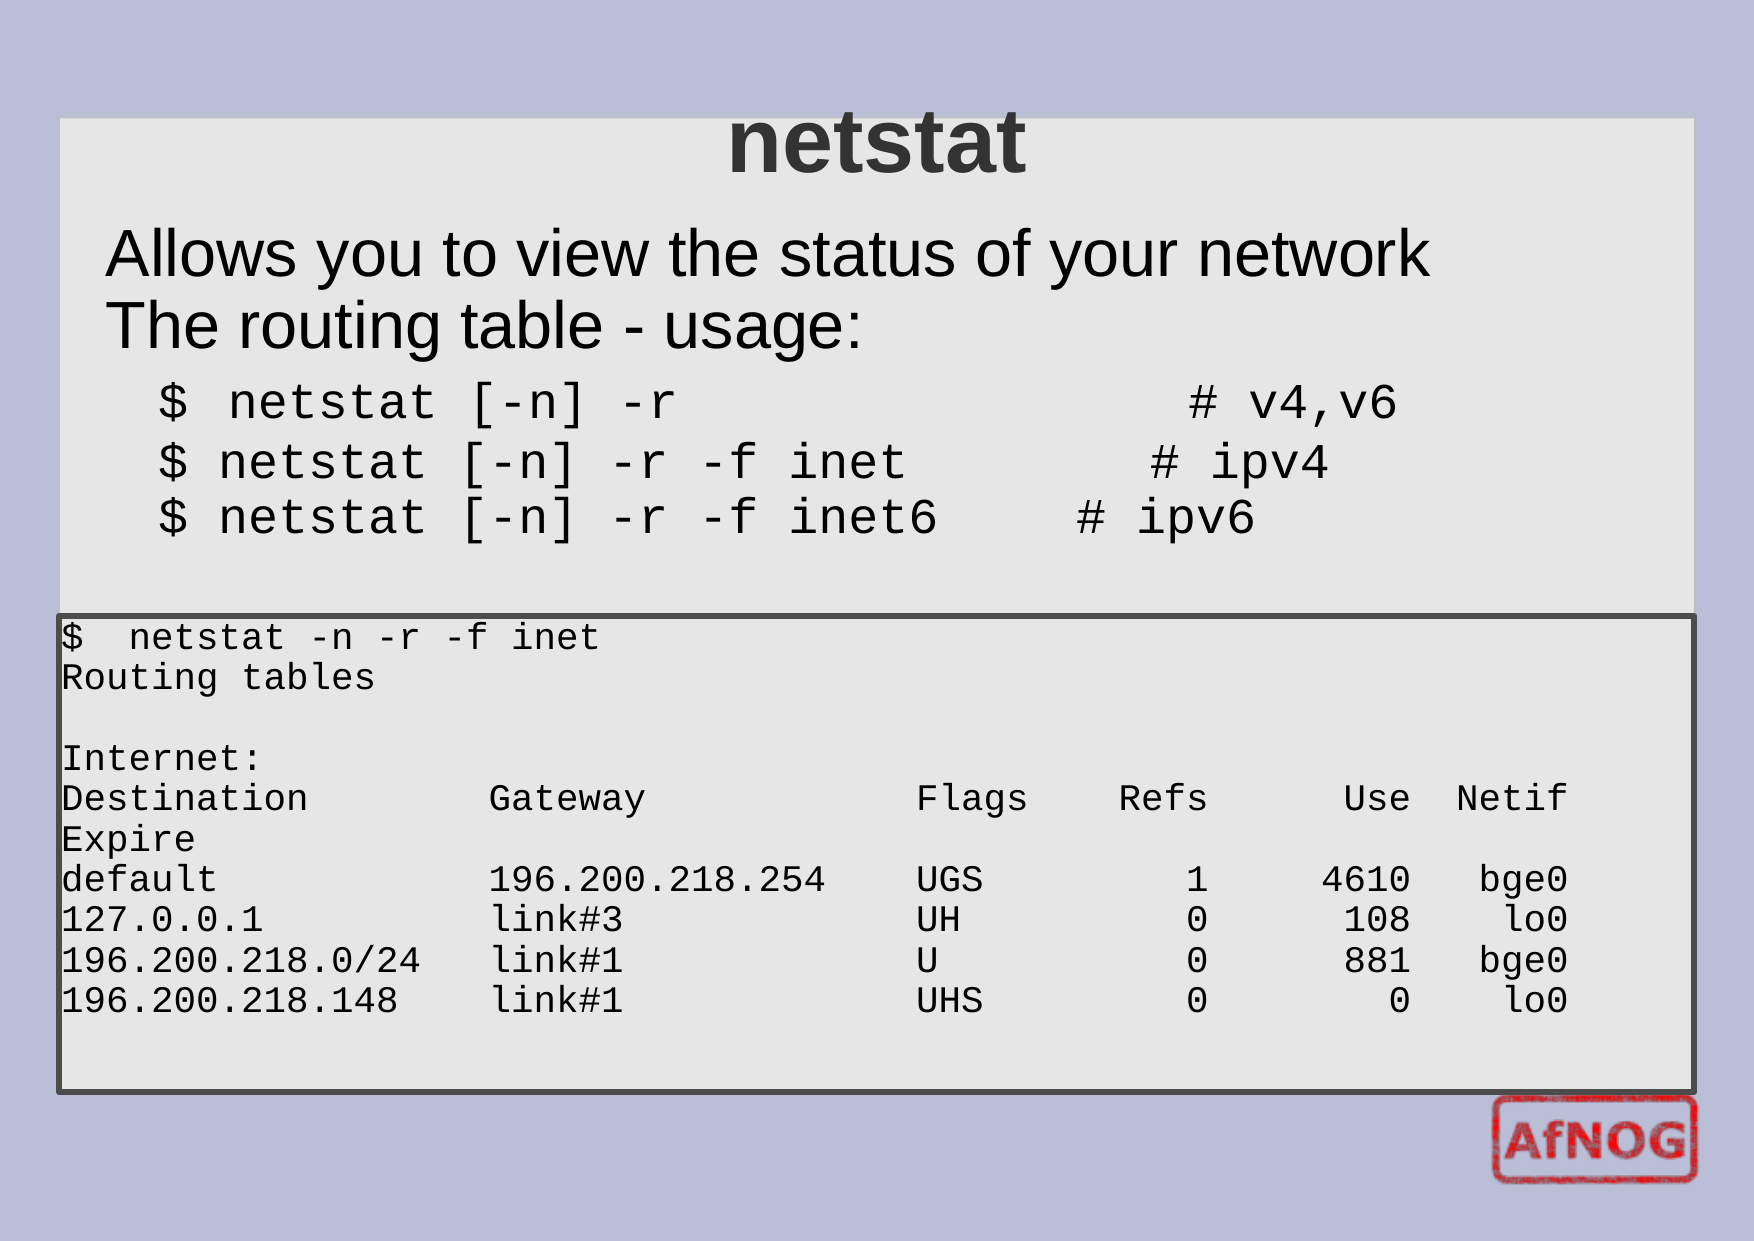

# netstat
Allows you to view the status of your network
The routing table - usage:
$ netstat [-n] -r # v4,v6
$ netstat [-n] -r -f inet			 # ipv4
$ netstat [-n] -r -f inet6		 # ipv6
$ netstat -n -r -f inet
Routing tables
Internet:
Destination Gateway Flags Refs Use Netif Expire
default 196.200.218.254 UGS 1 4610 bge0
127.0.0.1 link#3 UH 0 108 lo0
196.200.218.0/24 link#1 U 0 881 bge0
196.200.218.148 link#1 UHS 0 0 lo0